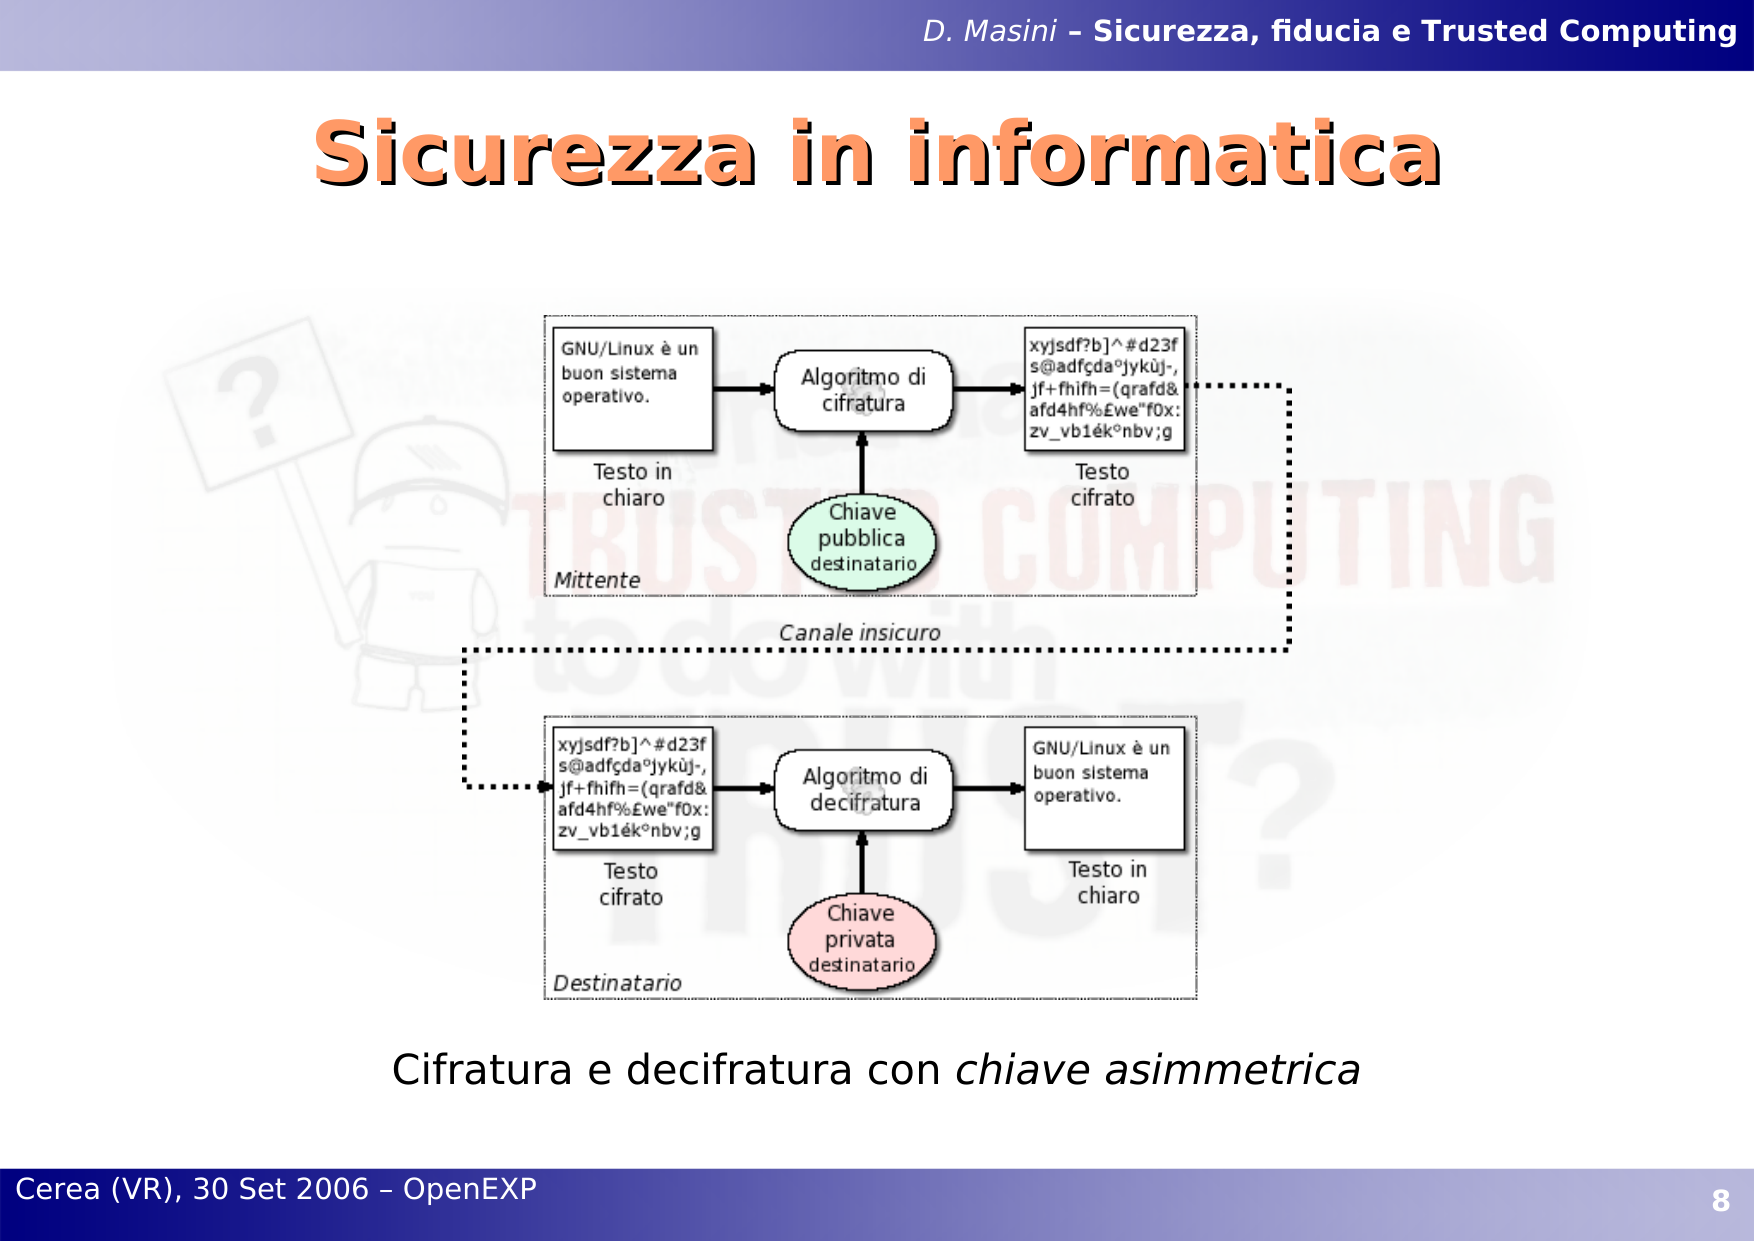

D. Masini – Sicurezza, fiducia e Trusted Computing
# Sicurezza in informatica
Cifratura e decifratura con chiave asimmetrica
Cerea (VR), 30 Set 2006 – OpenEXP